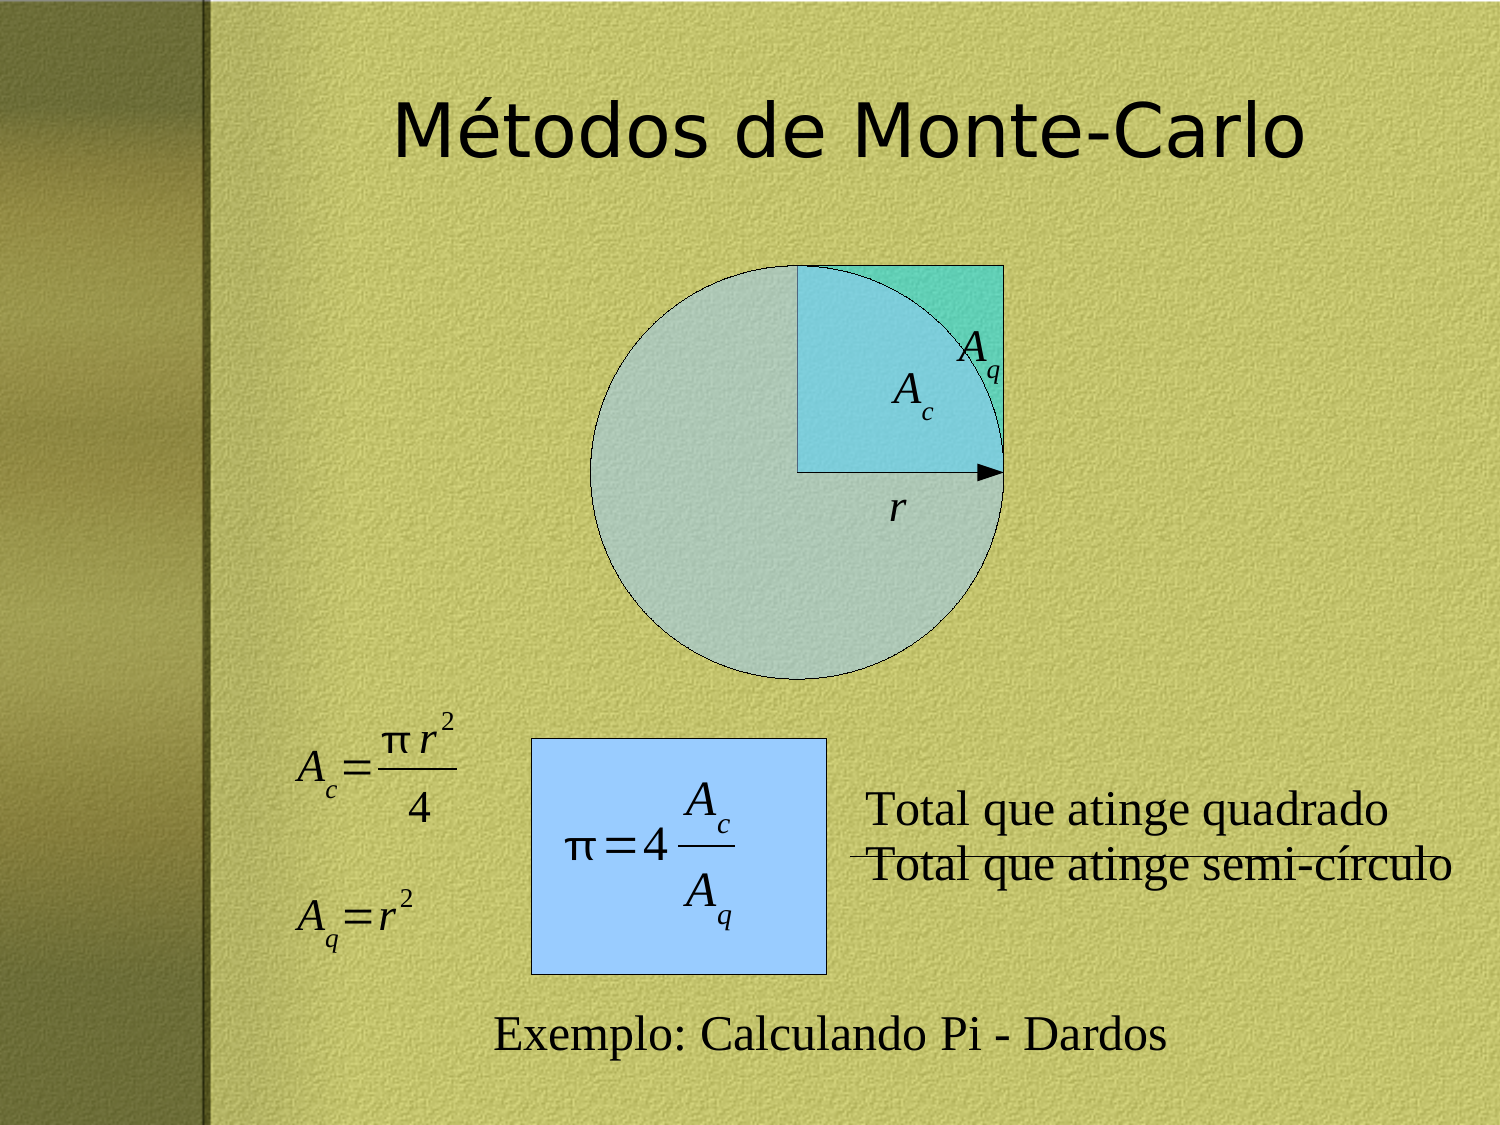

# Métodos de Monte-Carlo
Total que atinge quadrado
Total que atinge semi-círculo
Exemplo: Calculando Pi - Dardos